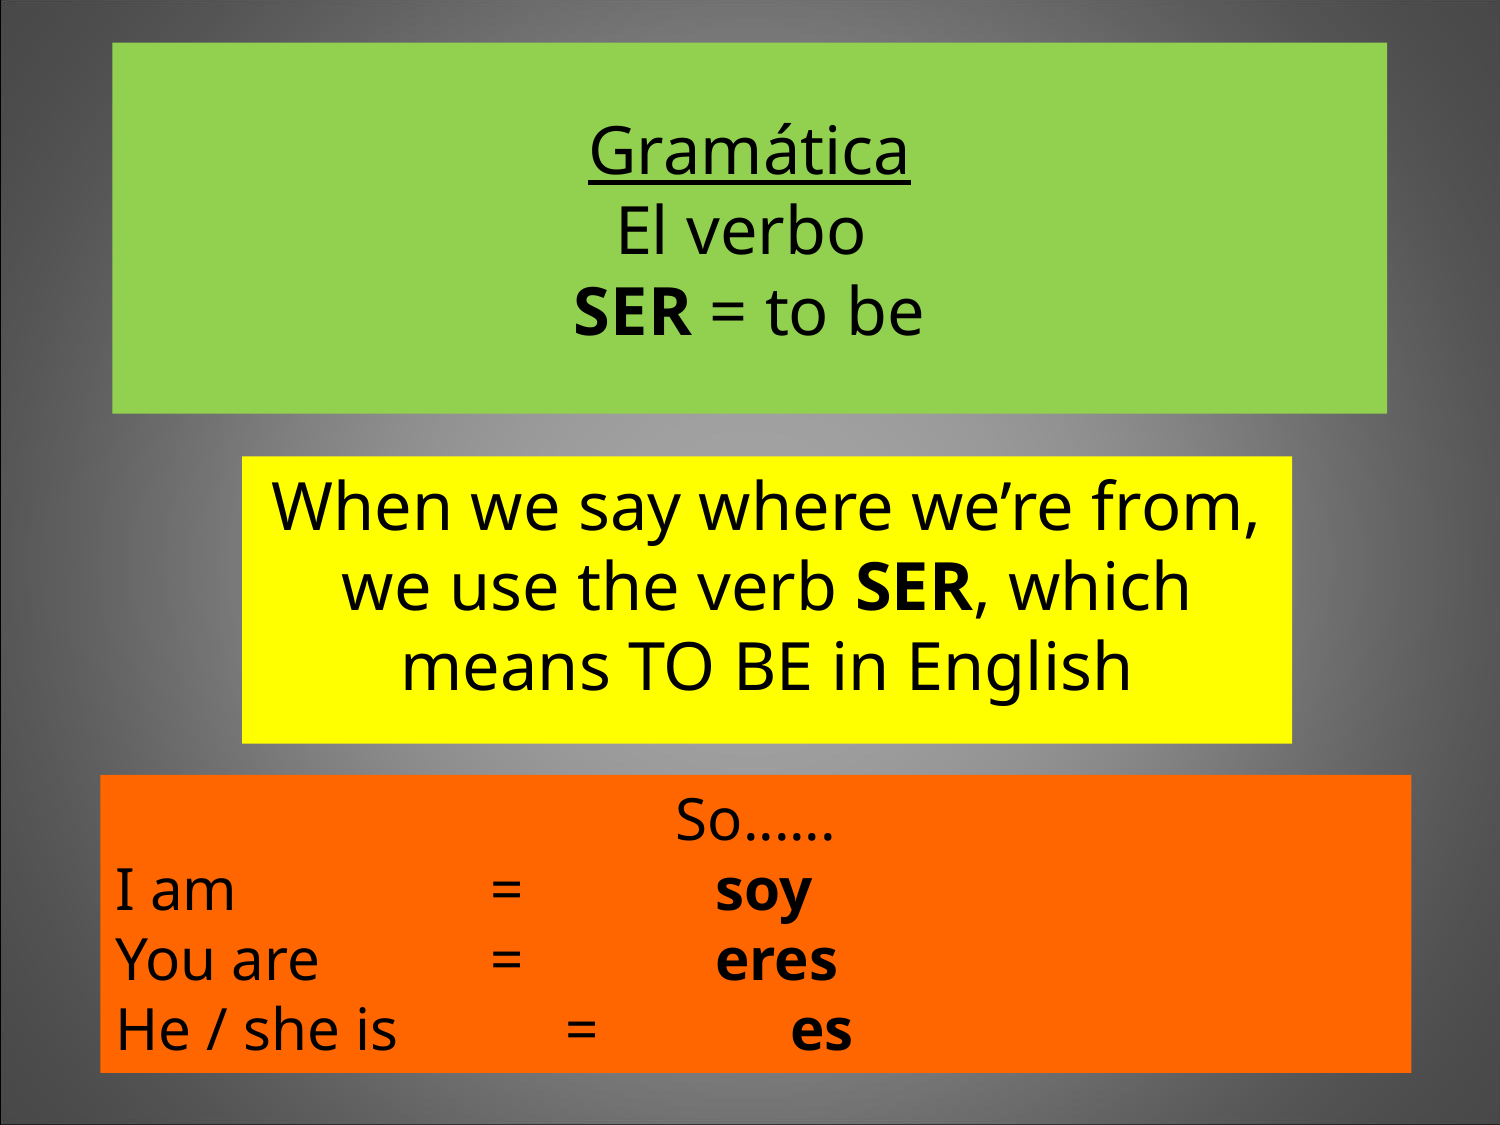

# Gramática El verbo SER = to be
When we say where we’re from, we use the verb SER, which means TO BE in English
So......
I am 				= 			soy
You are			=			eres
He / she is			=			es